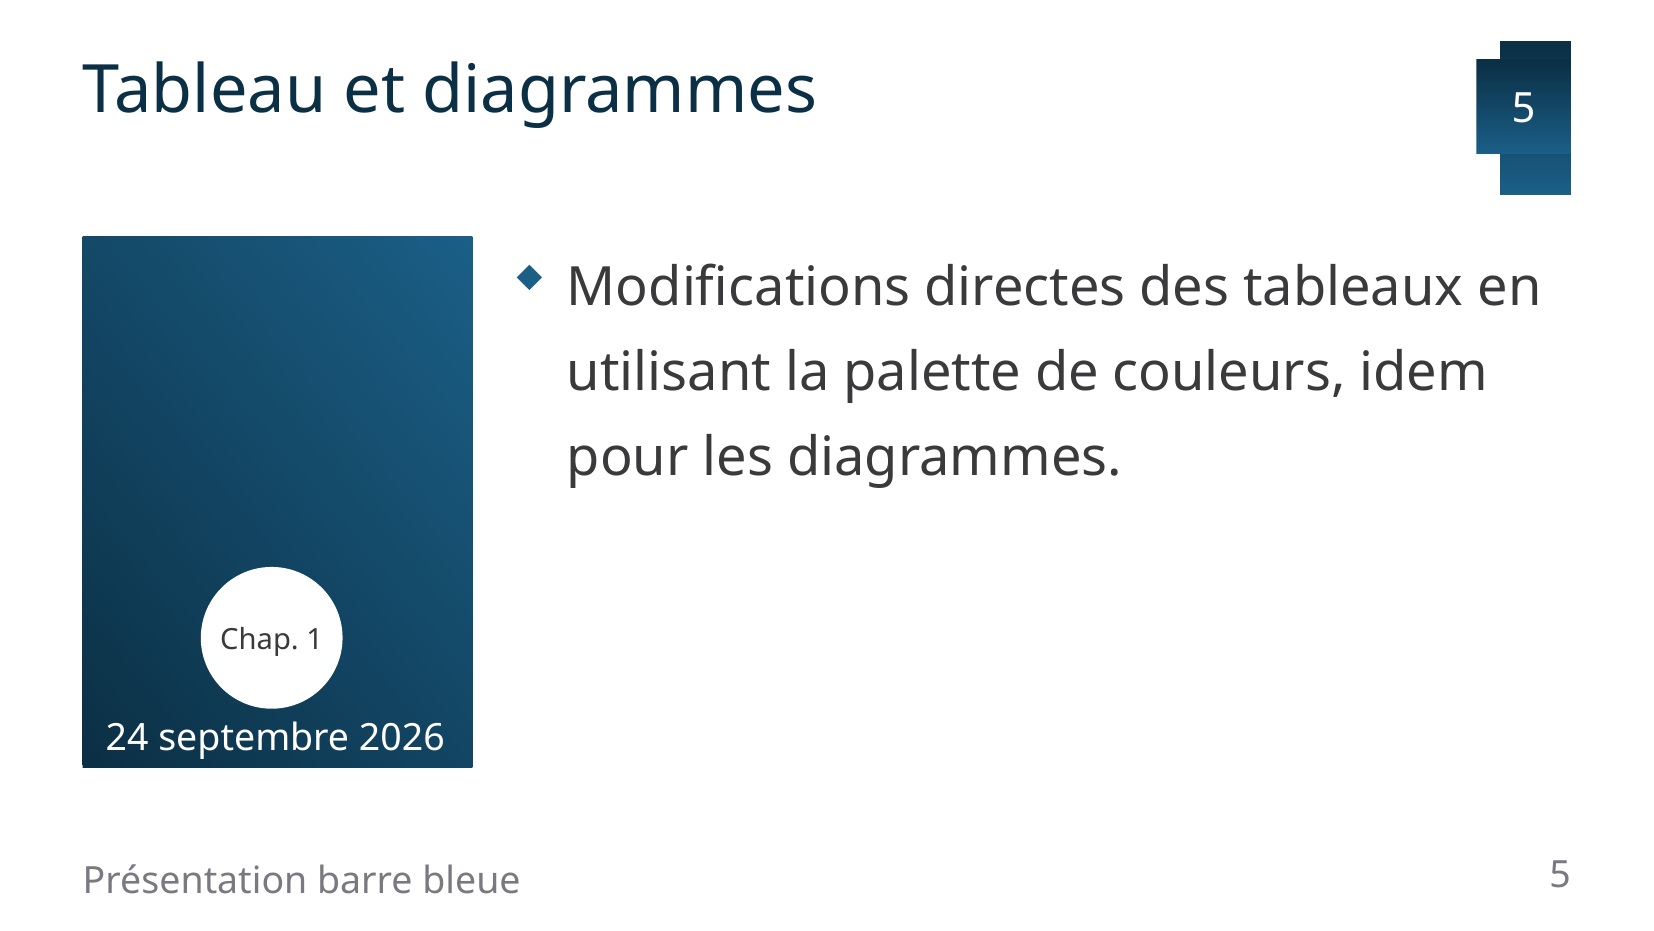

# Tableau et diagrammes
Modifications directes des tableaux en utilisant la palette de couleurs, idem pour les diagrammes.
Chap. 1
Présentation barre bleue
5